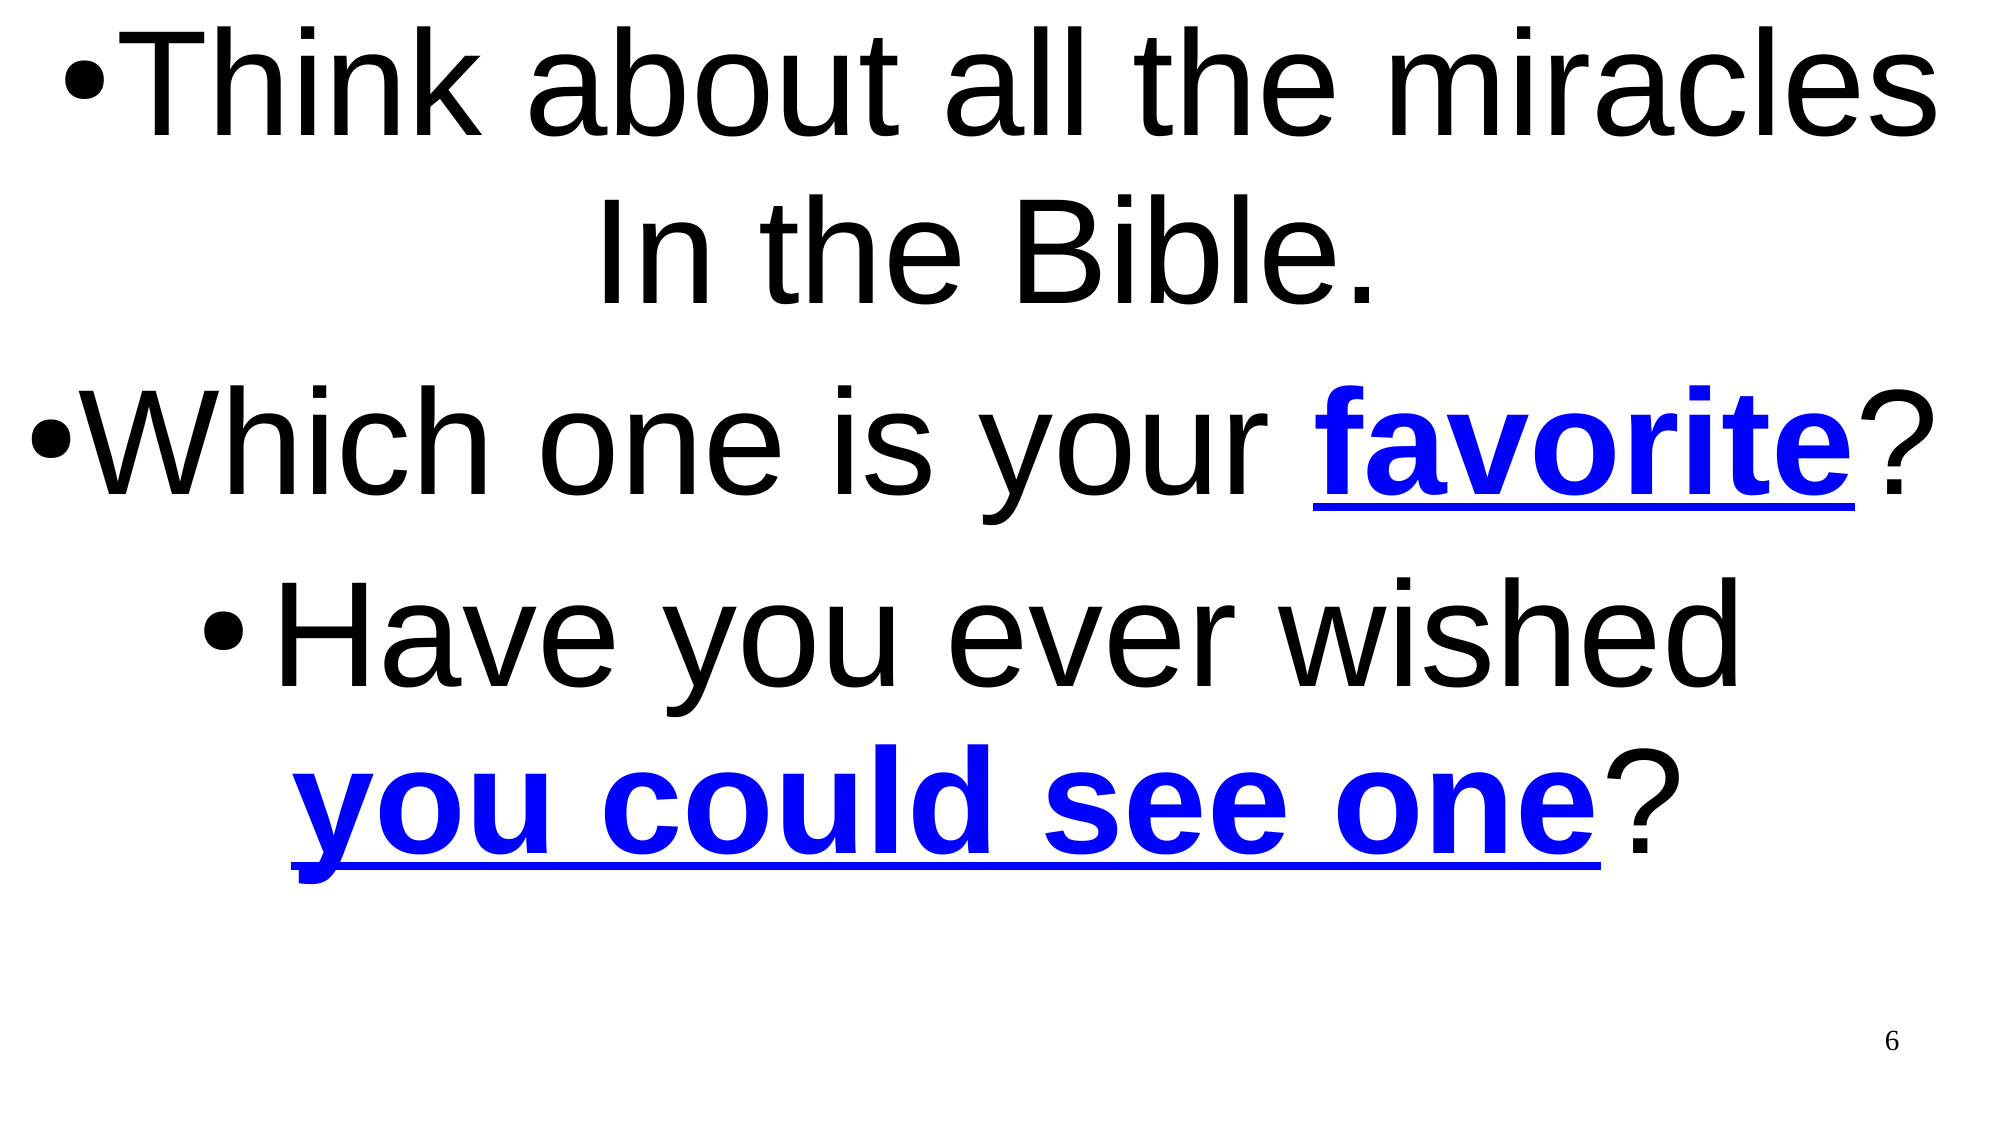

# Think about all the miracles In the Bible.
Which one is your favorite?
Have you ever wished
you could see one?
6